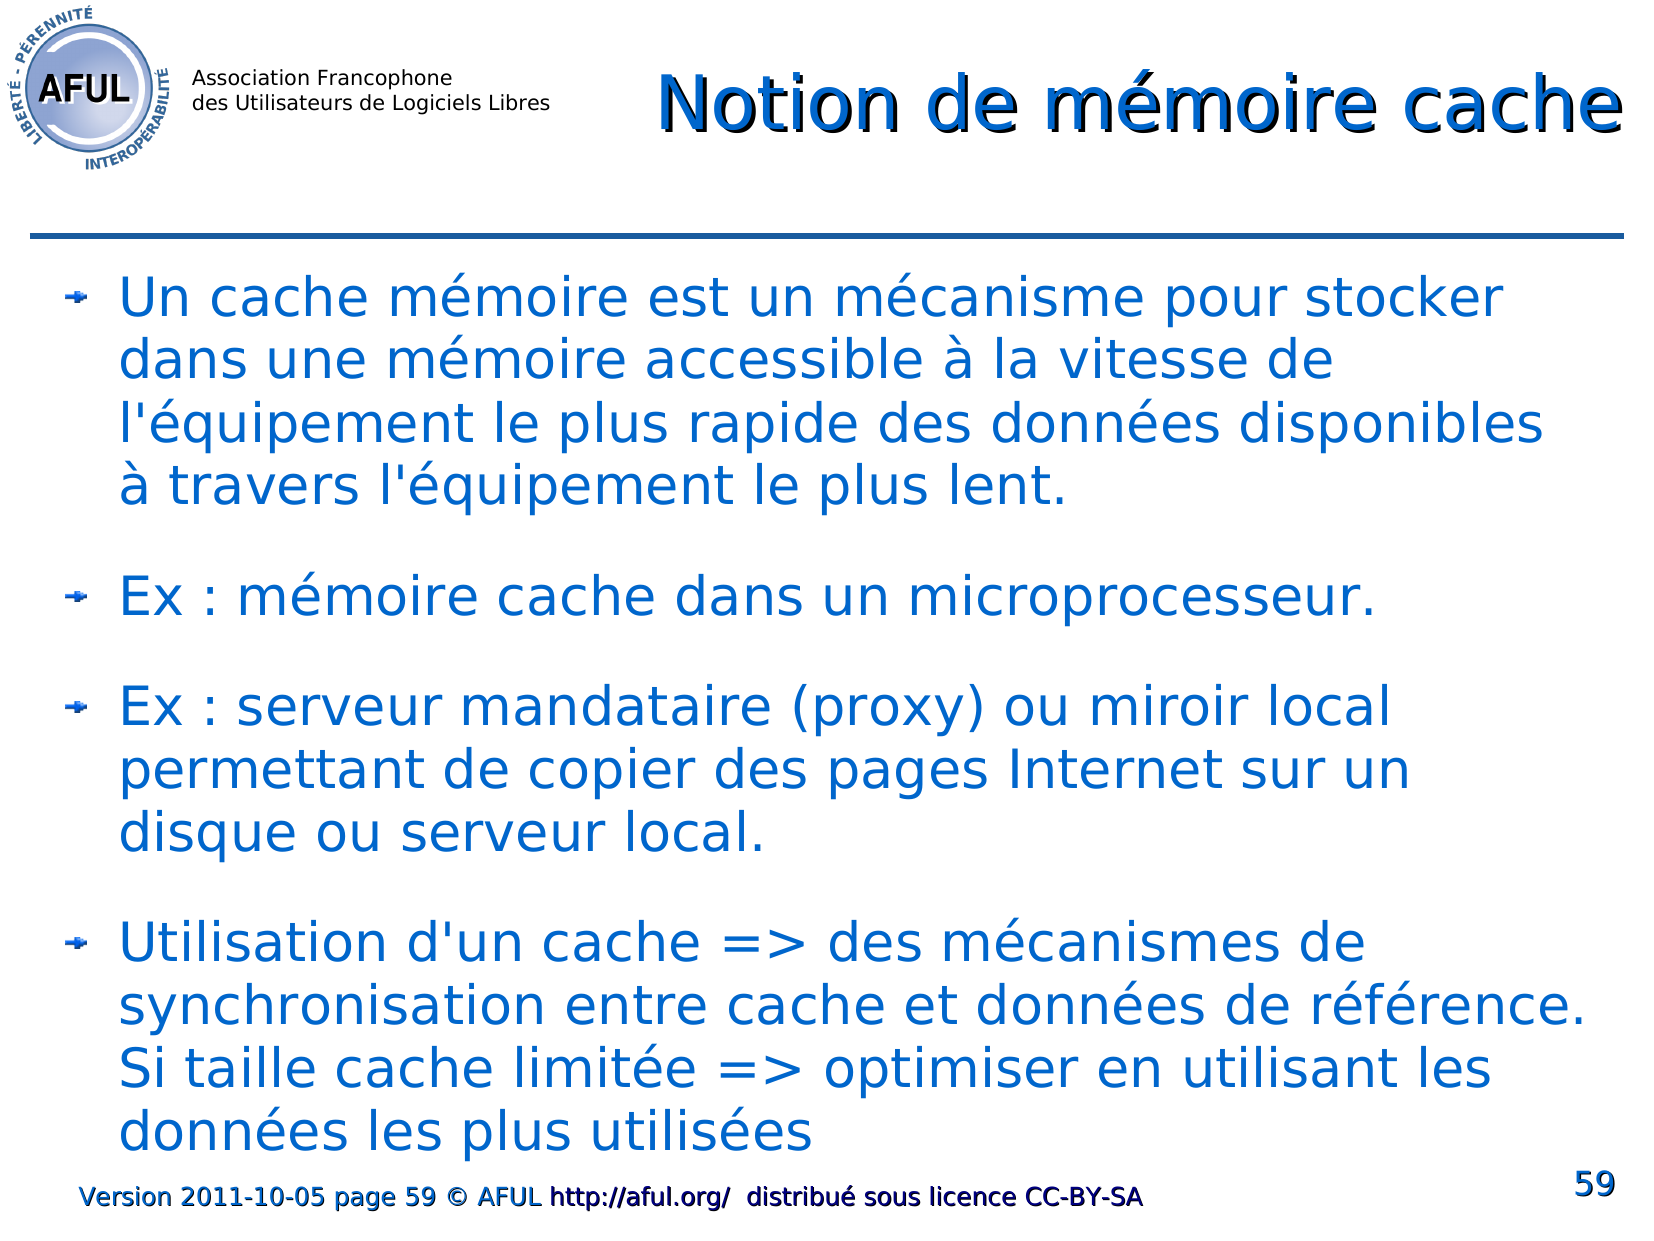

# Notion de mémoire cache
Un cache mémoire est un mécanisme pour stocker dans une mémoire accessible à la vitesse de l'équipement le plus rapide des données disponibles à travers l'équipement le plus lent.
Ex : mémoire cache dans un microprocesseur.
Ex : serveur mandataire (proxy) ou miroir local permettant de copier des pages Internet sur un disque ou serveur local.
Utilisation d'un cache => des mécanismes de synchronisation entre cache et données de référence. Si taille cache limitée => optimiser en utilisant les données les plus utilisées